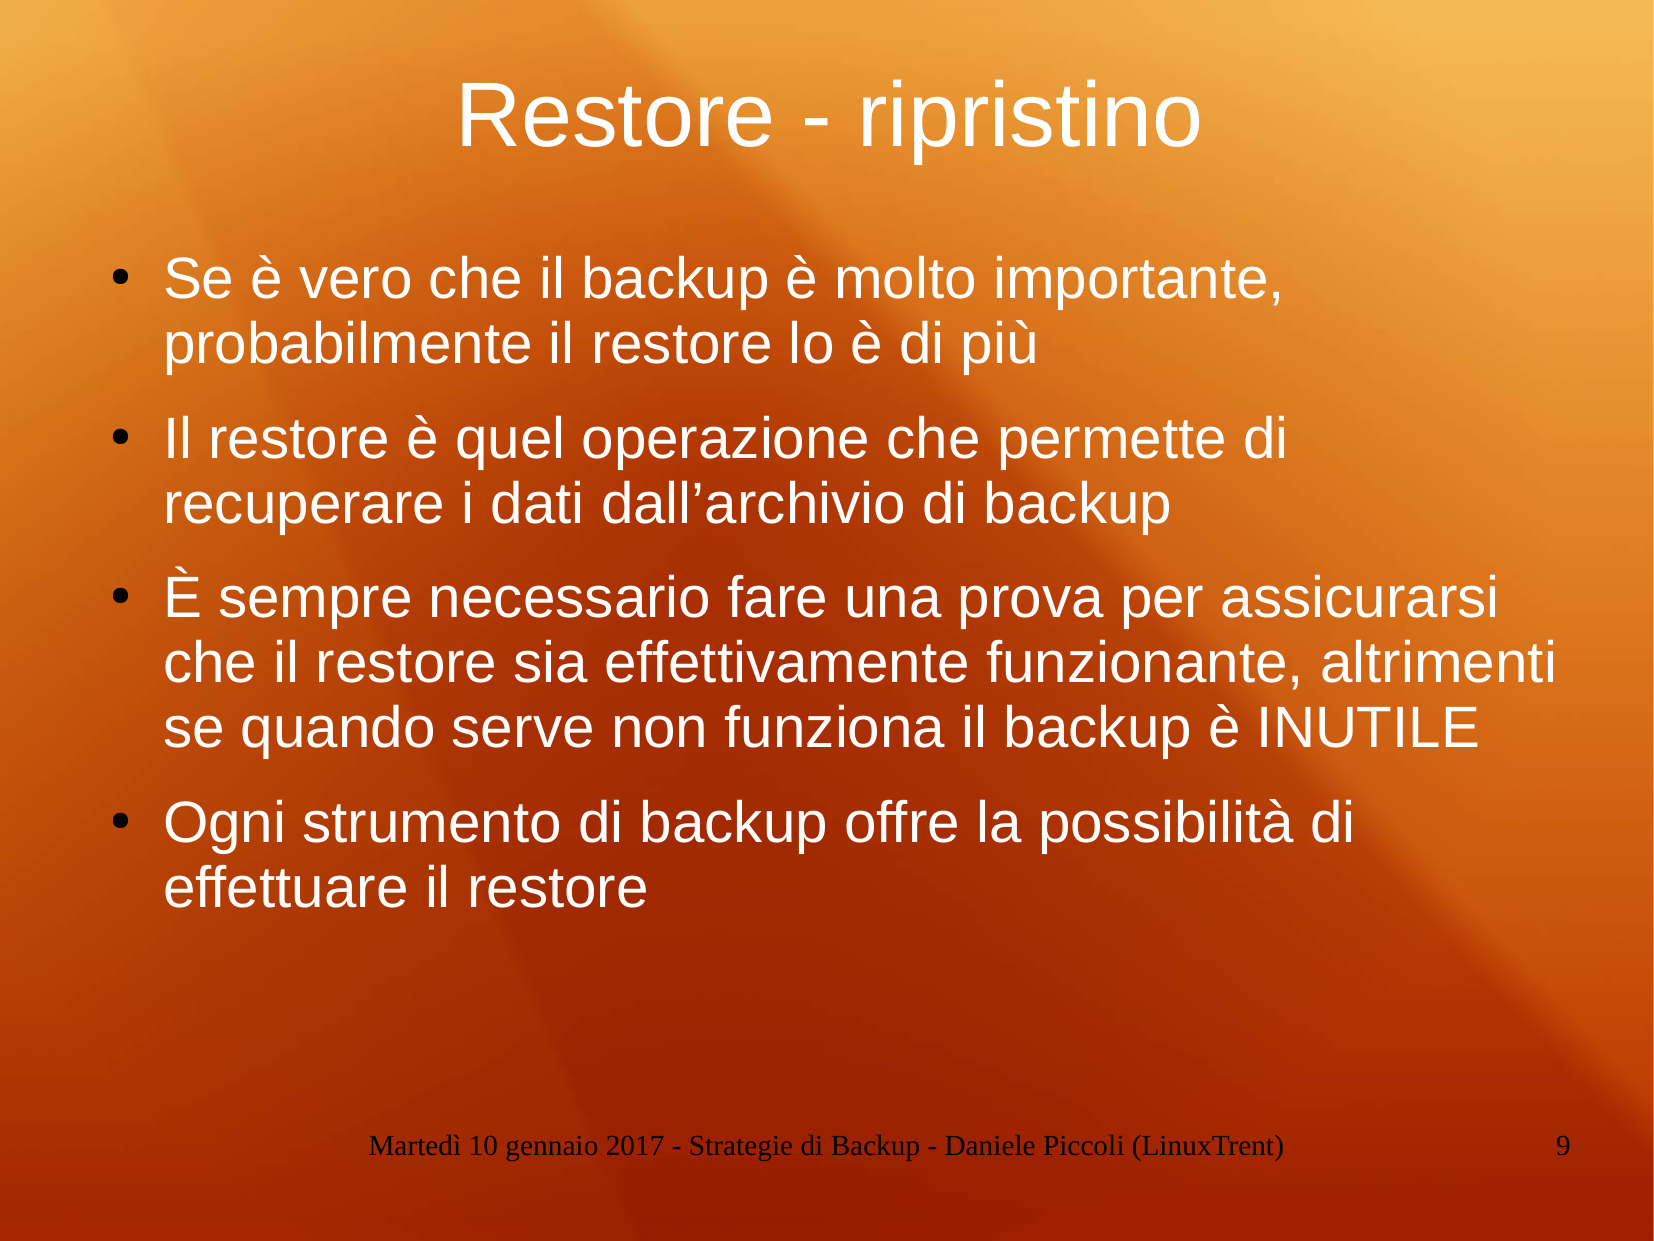

# Restore - ripristino
Se è vero che il backup è molto importante, probabilmente il restore lo è di più
Il restore è quel operazione che permette di recuperare i dati dall’archivio di backup
È sempre necessario fare una prova per assicurarsi che il restore sia effettivamente funzionante, altrimenti se quando serve non funziona il backup è INUTILE
Ogni strumento di backup offre la possibilità di effettuare il restore
Martedì 10 gennaio 2017 - Strategie di Backup - Daniele Piccoli (LinuxTrent)
9